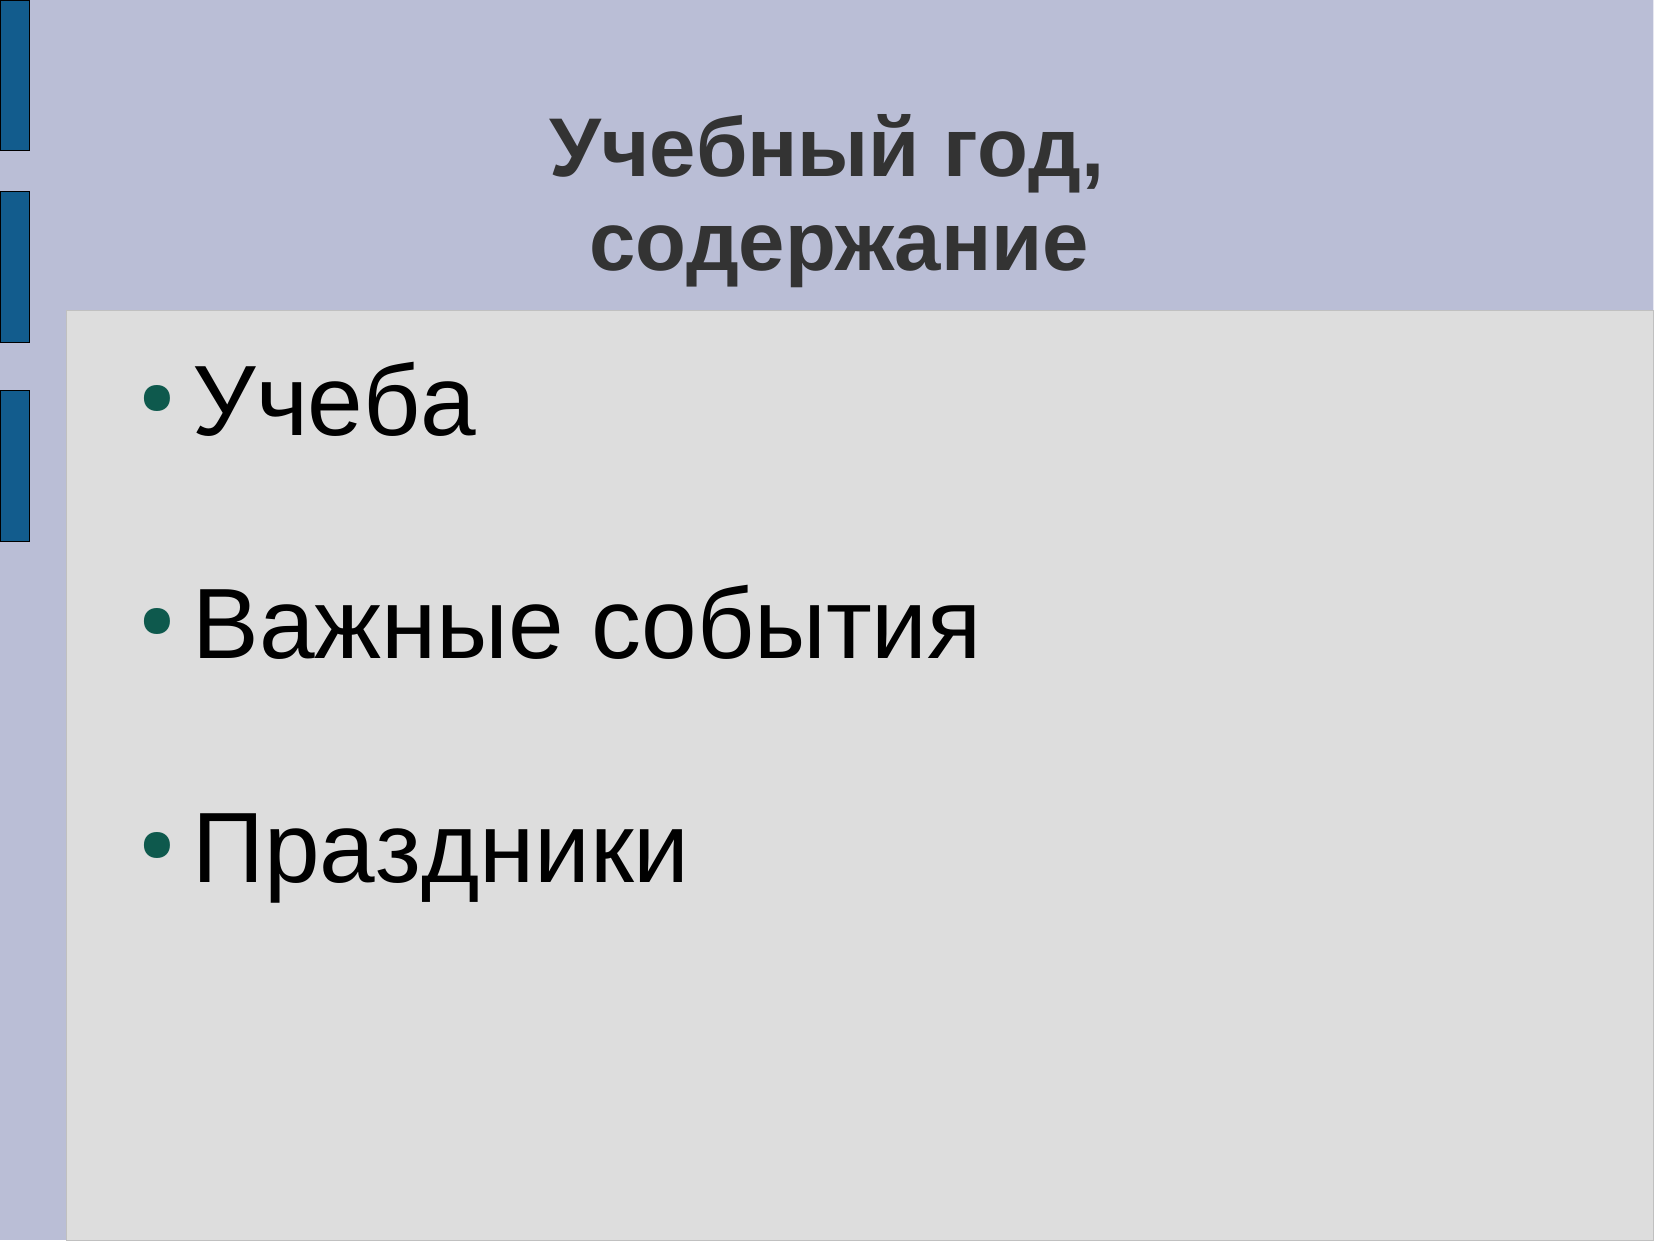

# Учебный год, содержание
Учеба
Важные события
Праздники